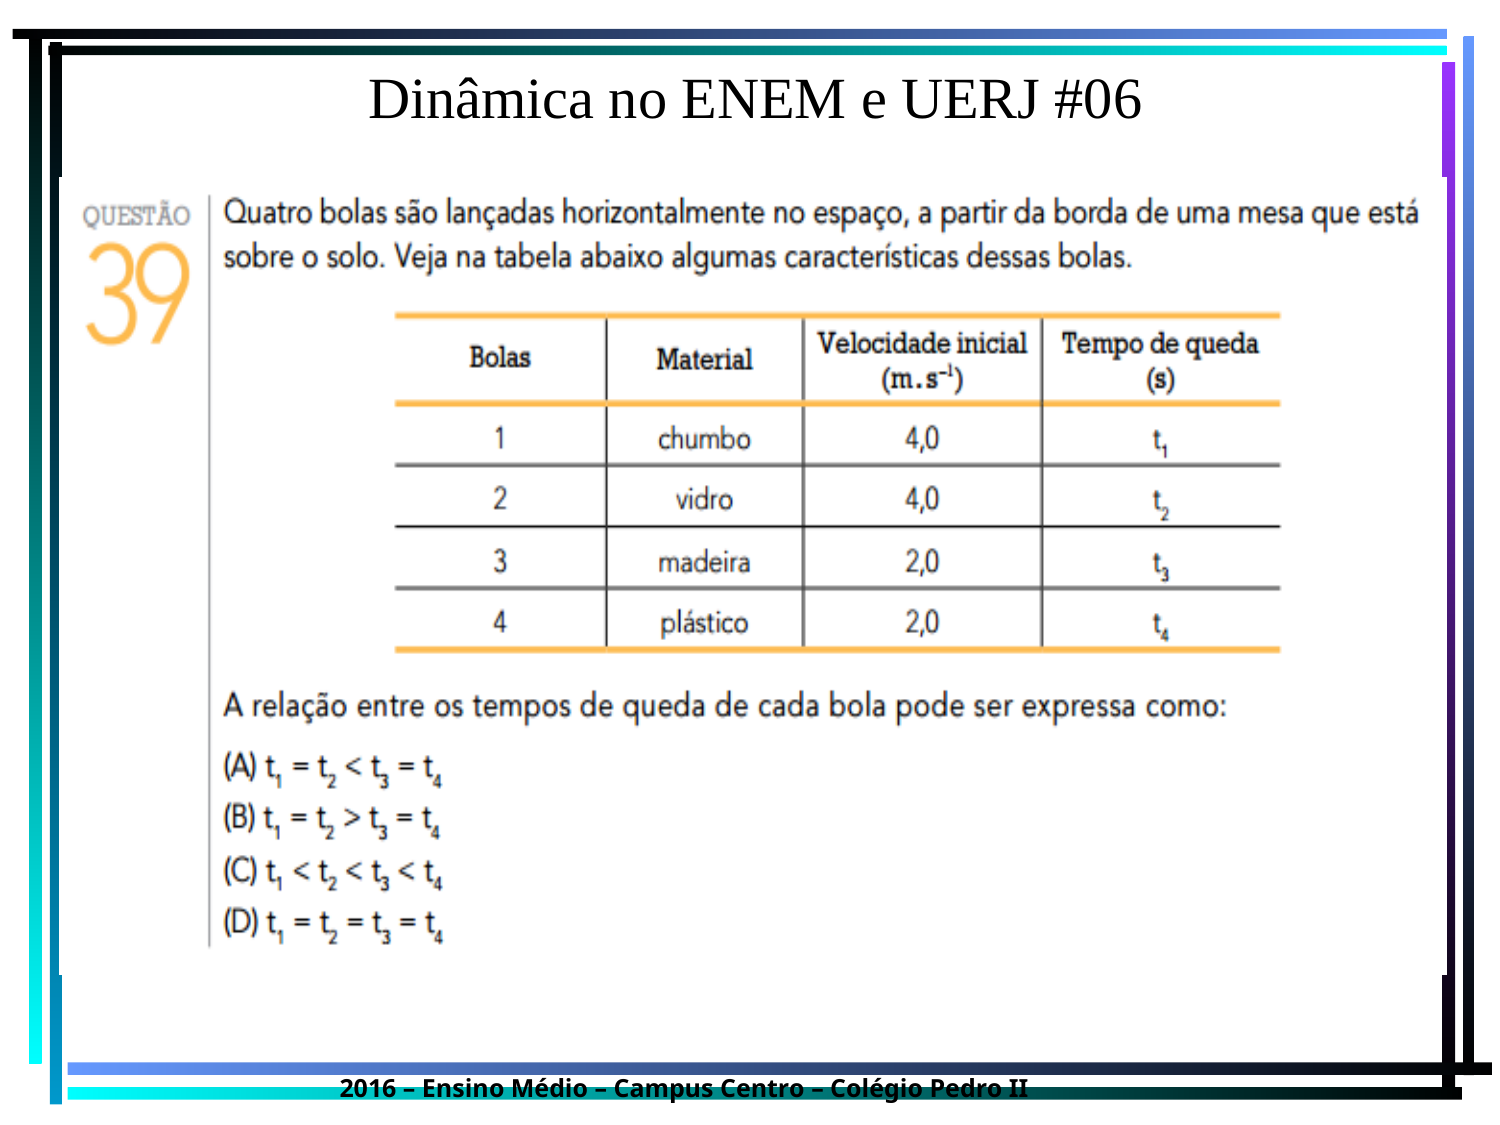

# Dinâmica no ENEM e UERJ #06
2016 – Ensino Médio – Campus Centro – Colégio Pedro II